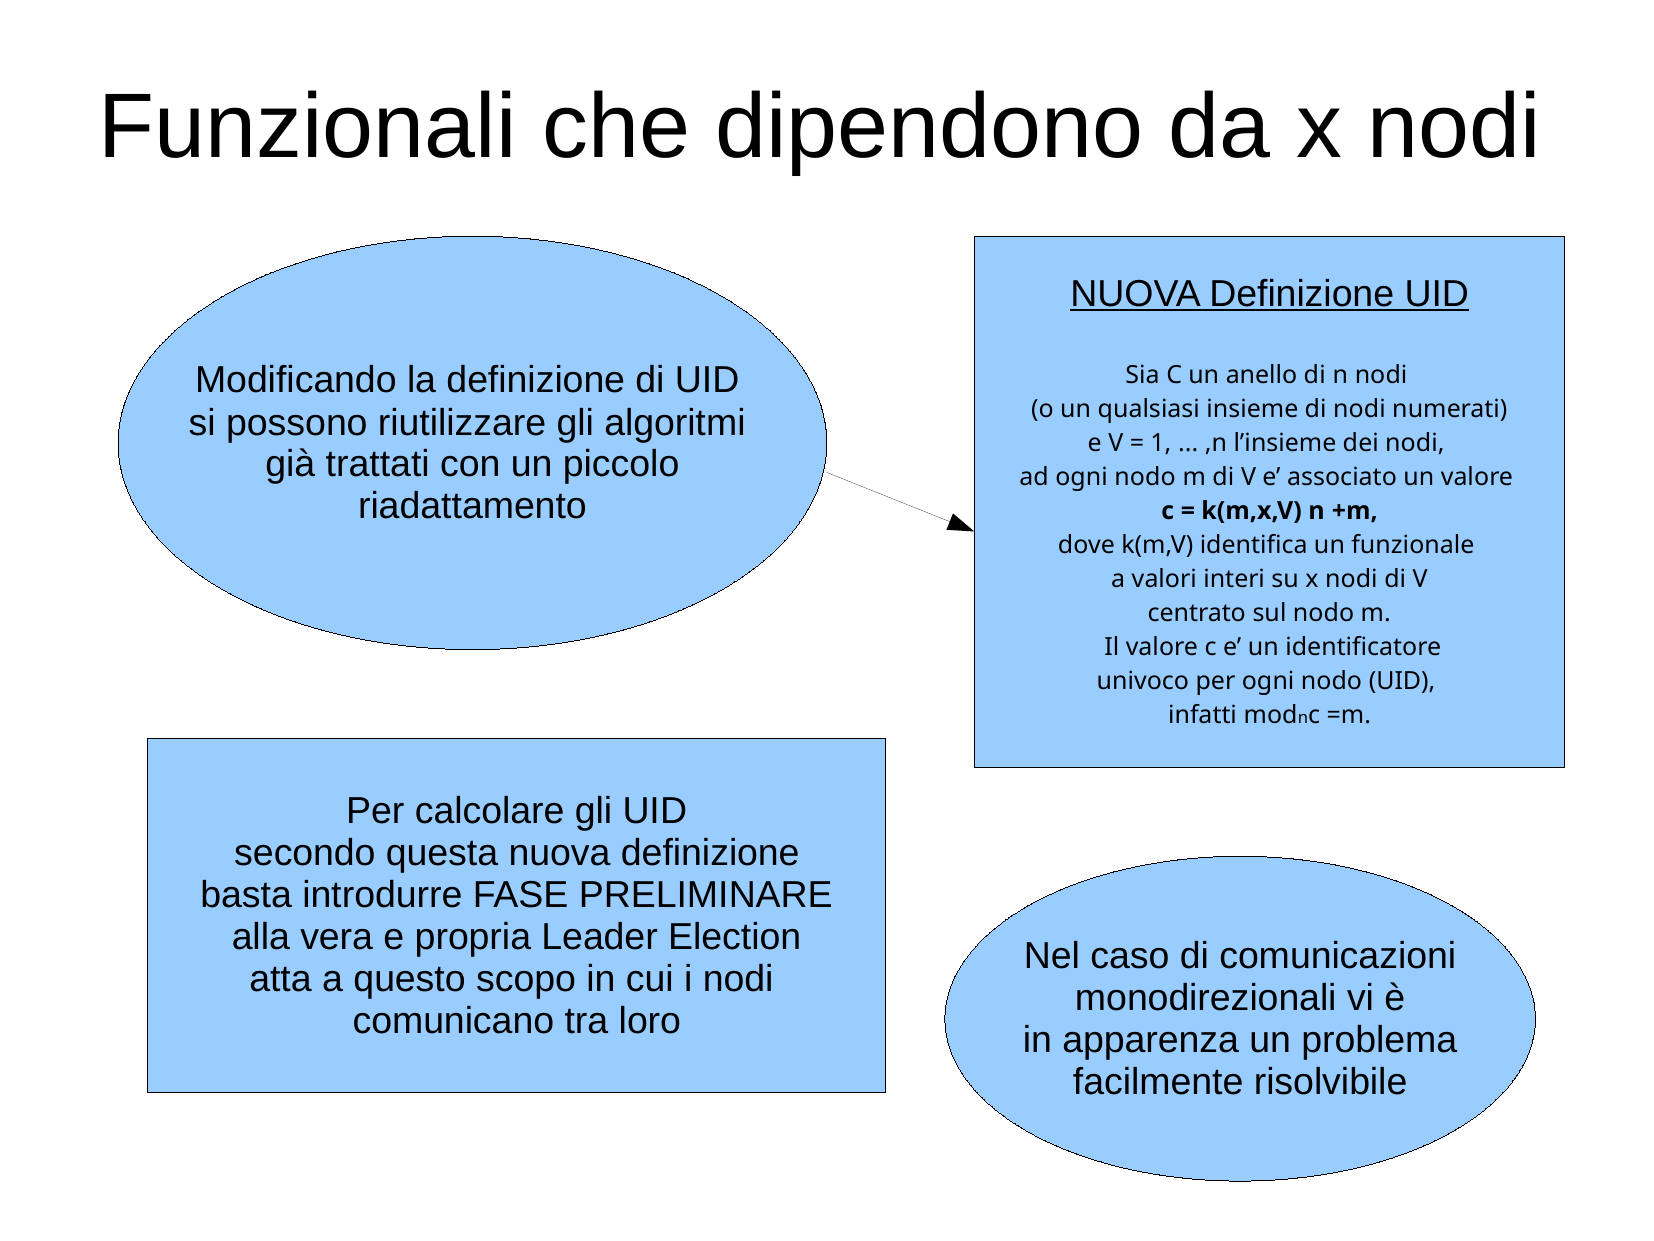

# Funzionali che dipendono da x nodi
Modificando la definizione di UID
si possono riutilizzare gli algoritmi
già trattati con un piccolo
riadattamento
NUOVA Definizione UID
Sia C un anello di n nodi
(o un qualsiasi insieme di nodi numerati)
e V = 1, ... ,n l’insieme dei nodi,
ad ogni nodo m di V e’ associato un valore
c = k(m,x,V) n +m,
dove k(m,V) identifica un funzionale
a valori interi su x nodi di V
centrato sul nodo m.
 Il valore c e’ un identificatore
univoco per ogni nodo (UID),
infatti modnc =m.
Per calcolare gli UID
secondo questa nuova definizione
basta introdurre FASE PRELIMINARE
alla vera e propria Leader Election
atta a questo scopo in cui i nodi
comunicano tra loro
Nel caso di comunicazioni
monodirezionali vi è
in apparenza un problema
facilmente risolvibile